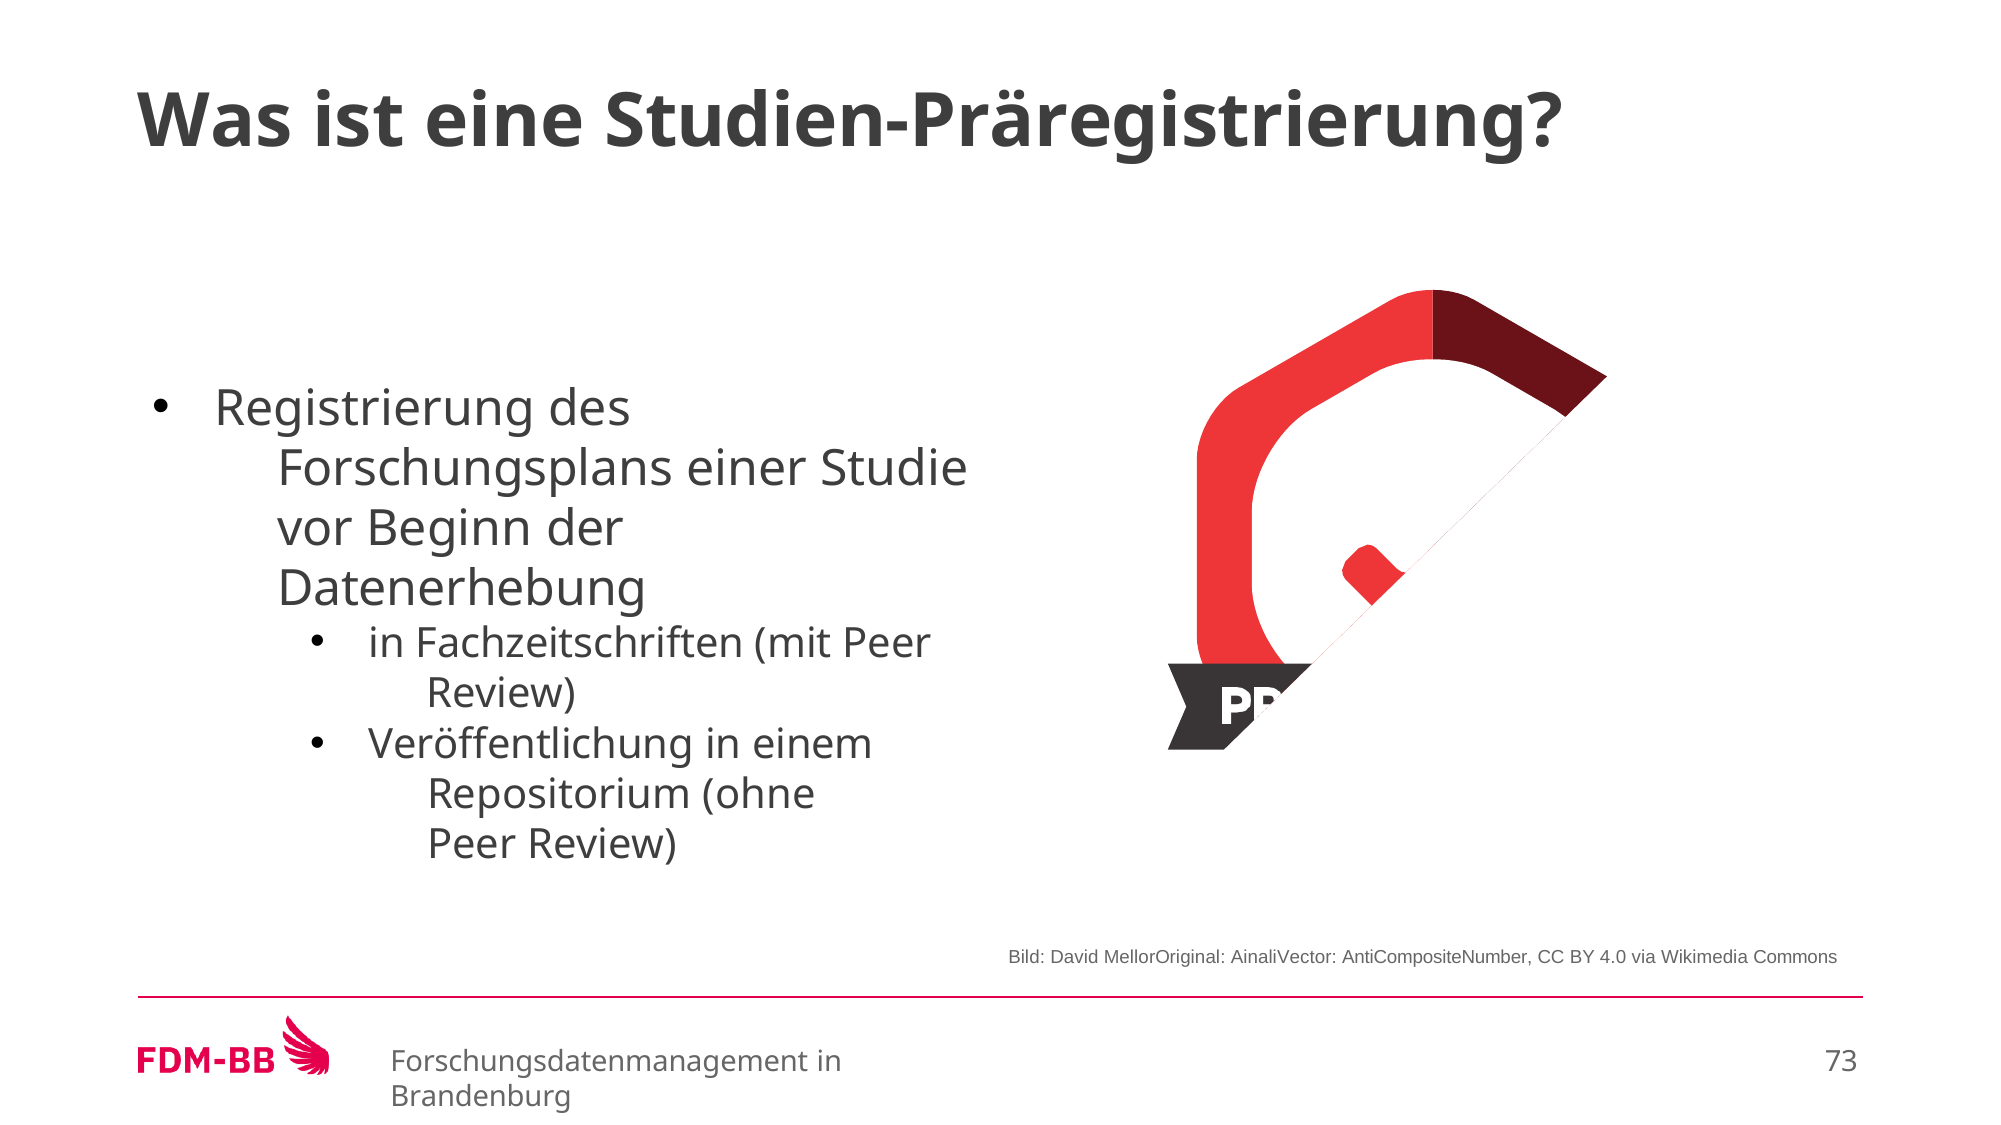

# Was ist eine Studien-Präregistrierung?
Registrierung des Forschungsplans einer Studie vor Beginn der Datenerhebung
in Fachzeitschriften (mit Peer Review)
Veröffentlichung in einem Repositorium (ohne Peer Review)
Bild: David MellorOriginal: AinaliVector: AntiCompositeNumber, CC BY 4.0 via Wikimedia Commons
Forschungsdatenmanagement in Brandenburg
52